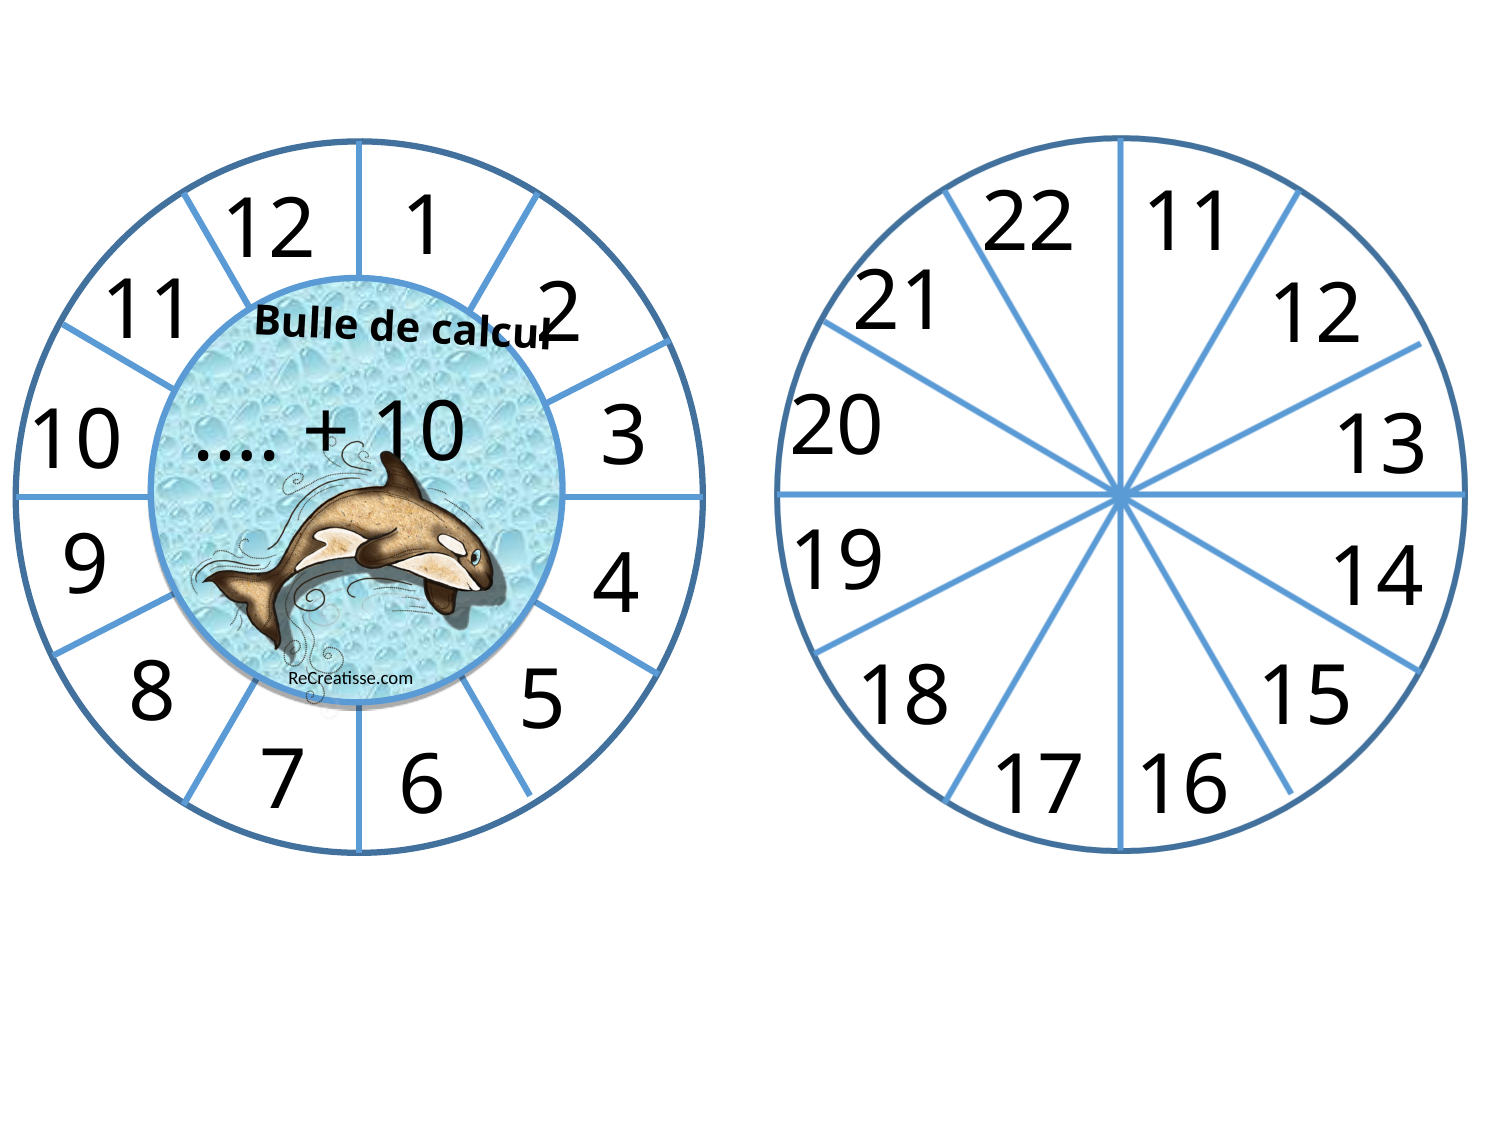

11
22
1
12
21
11
2
12
Bulle de calcul
20
…. + 10
3
10
13
19
9
14
4
8
18
15
5
ReCreatisse.com
7
16
6
17